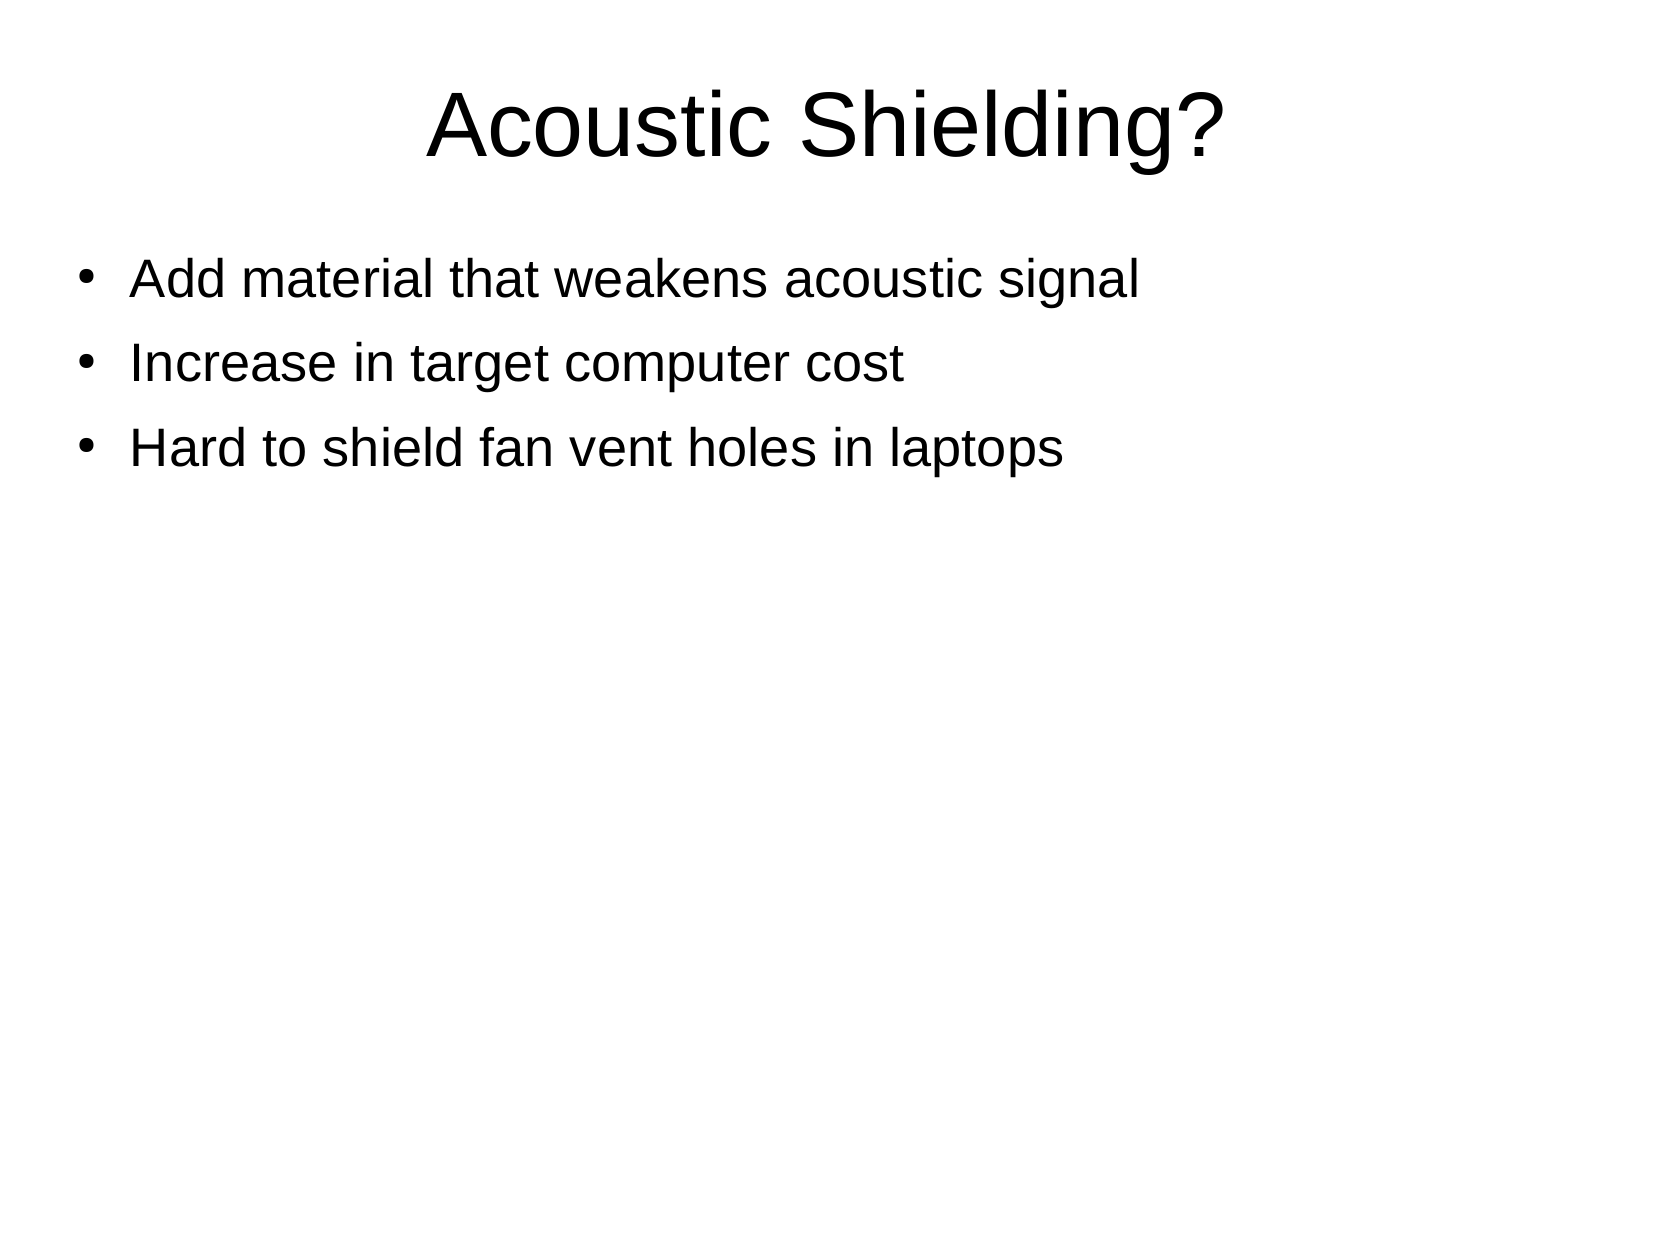

# Acoustic Shielding?
Add material that weakens acoustic signal
Increase in target computer cost
Hard to shield fan vent holes in laptops